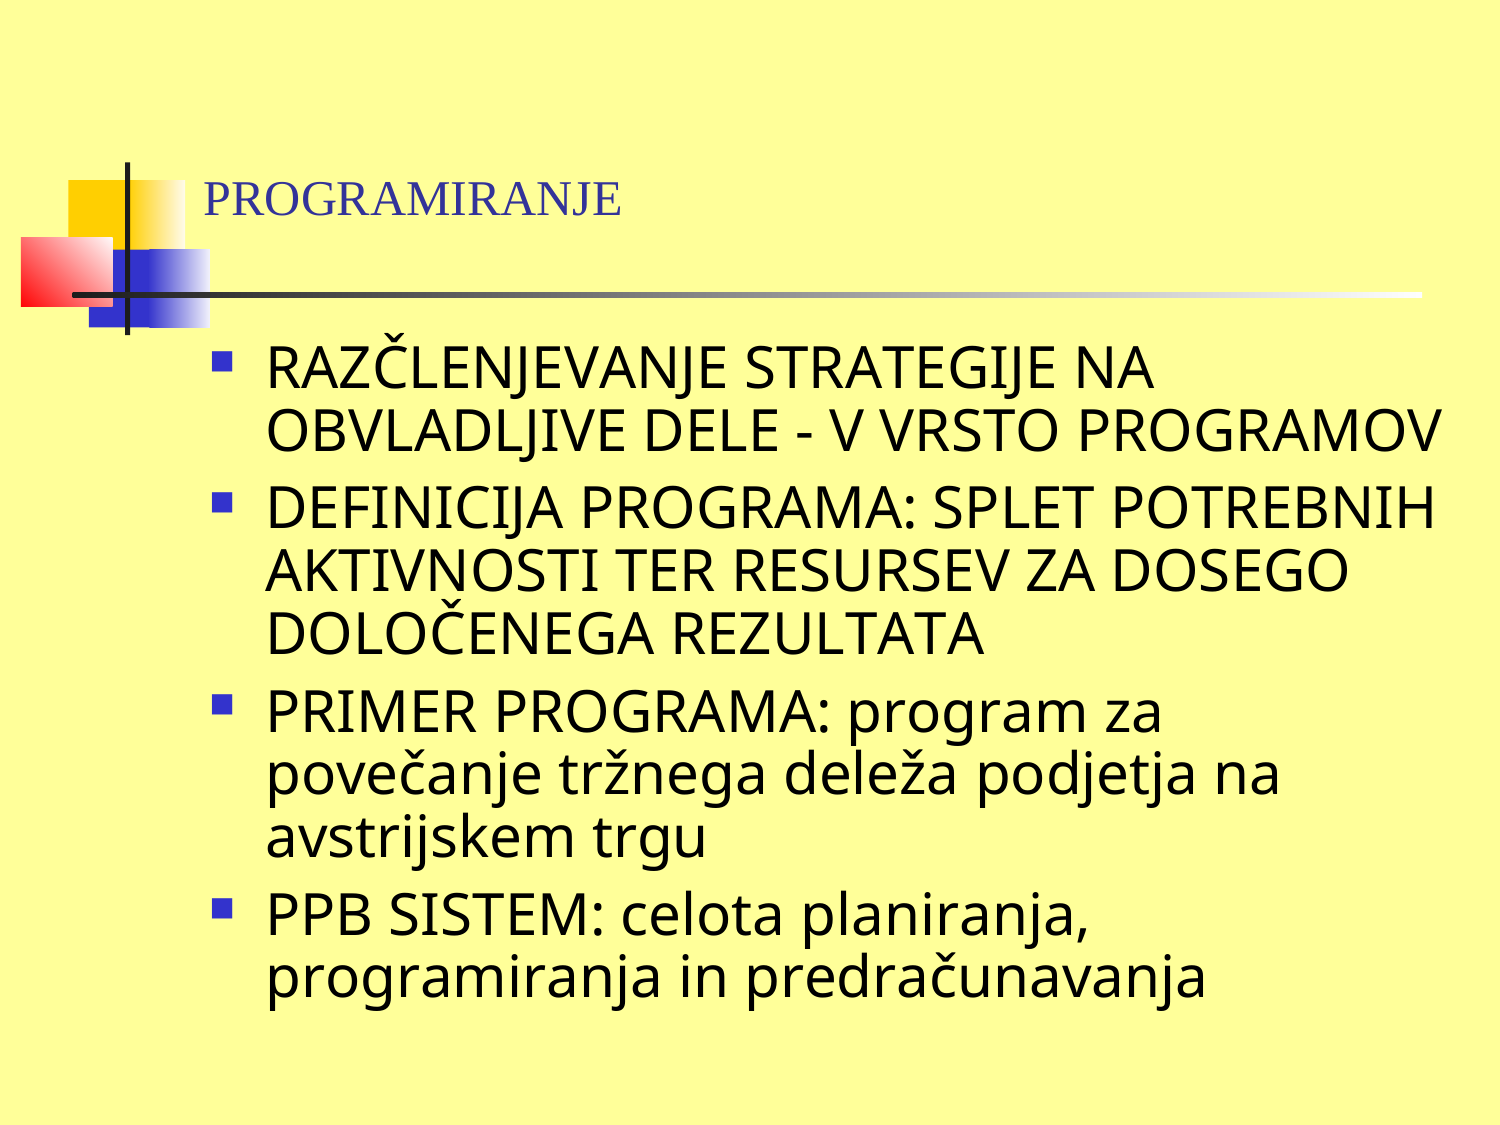

# PROGRAMIRANJE
RAZČLENJEVANJE STRATEGIJE NA OBVLADLJIVE DELE - V VRSTO PROGRAMOV
DEFINICIJA PROGRAMA: SPLET POTREBNIH AKTIVNOSTI TER RESURSEV ZA DOSEGO DOLOČENEGA REZULTATA
PRIMER PROGRAMA: program za povečanje tržnega deleža podjetja na avstrijskem trgu
PPB SISTEM: celota planiranja, programiranja in predračunavanja